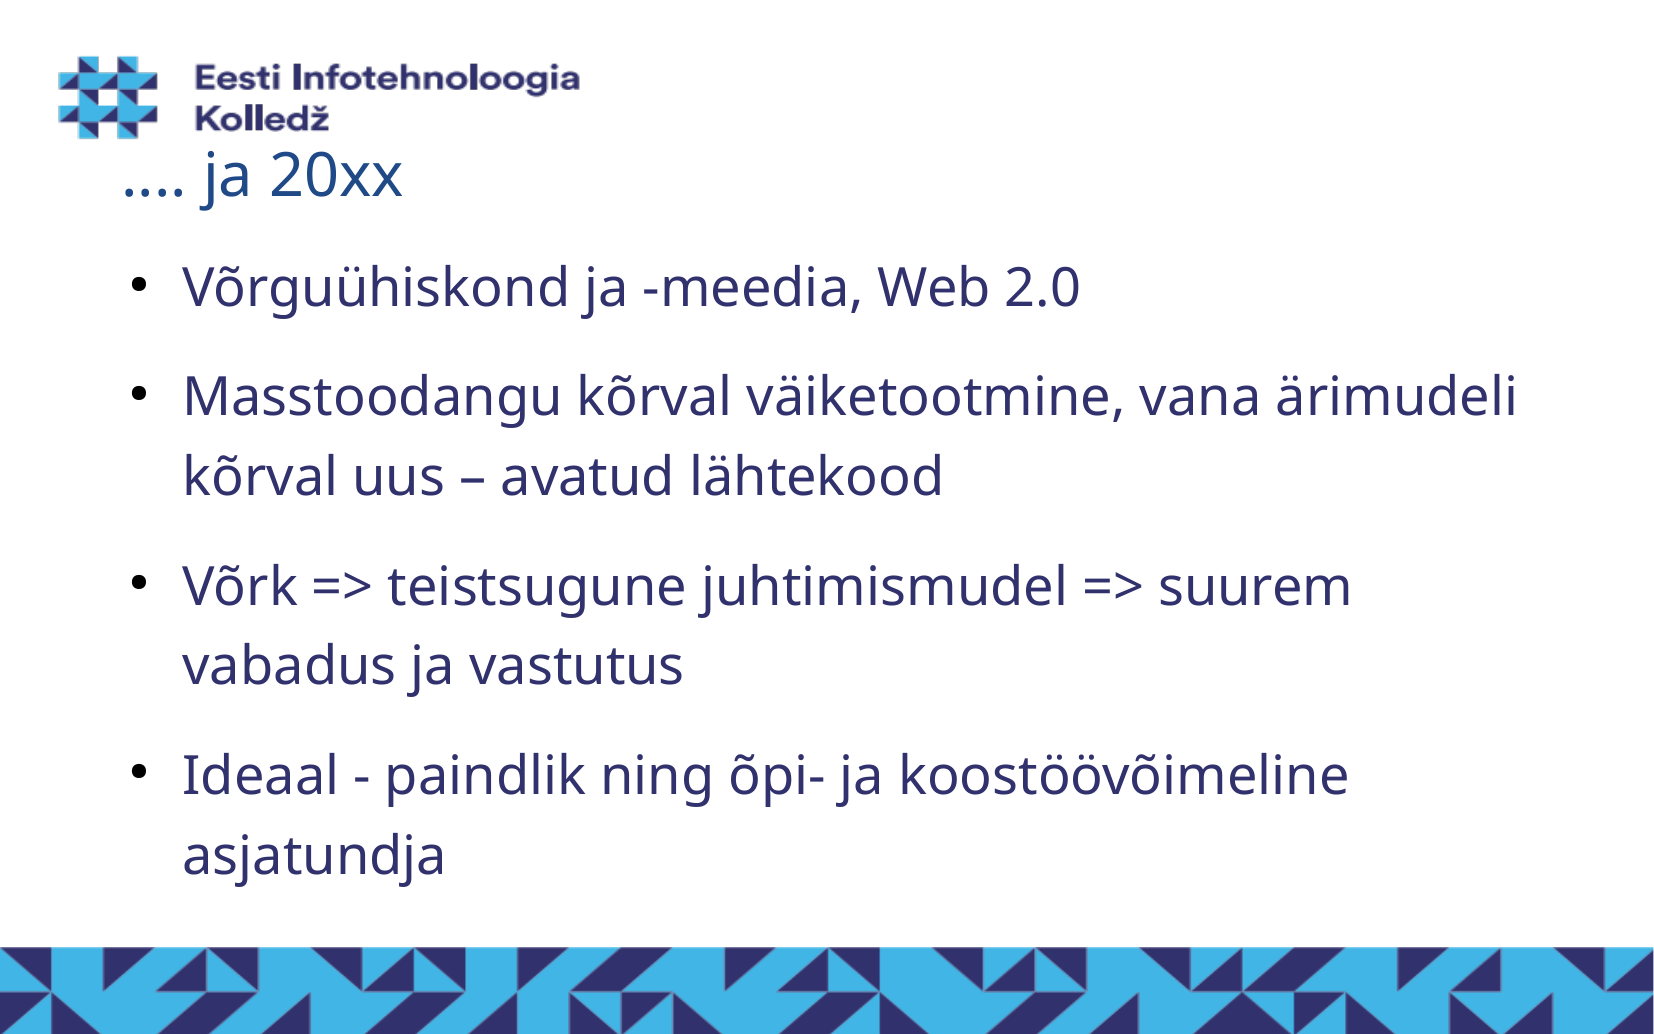

# .... ja 20xx
Võrguühiskond ja -meedia, Web 2.0
Masstoodangu kõrval väiketootmine, vana ärimudeli kõrval uus – avatud lähtekood
Võrk => teistsugune juhtimismudel => suurem vabadus ja vastutus
Ideaal - paindlik ning õpi- ja koostöövõimeline asjatundja